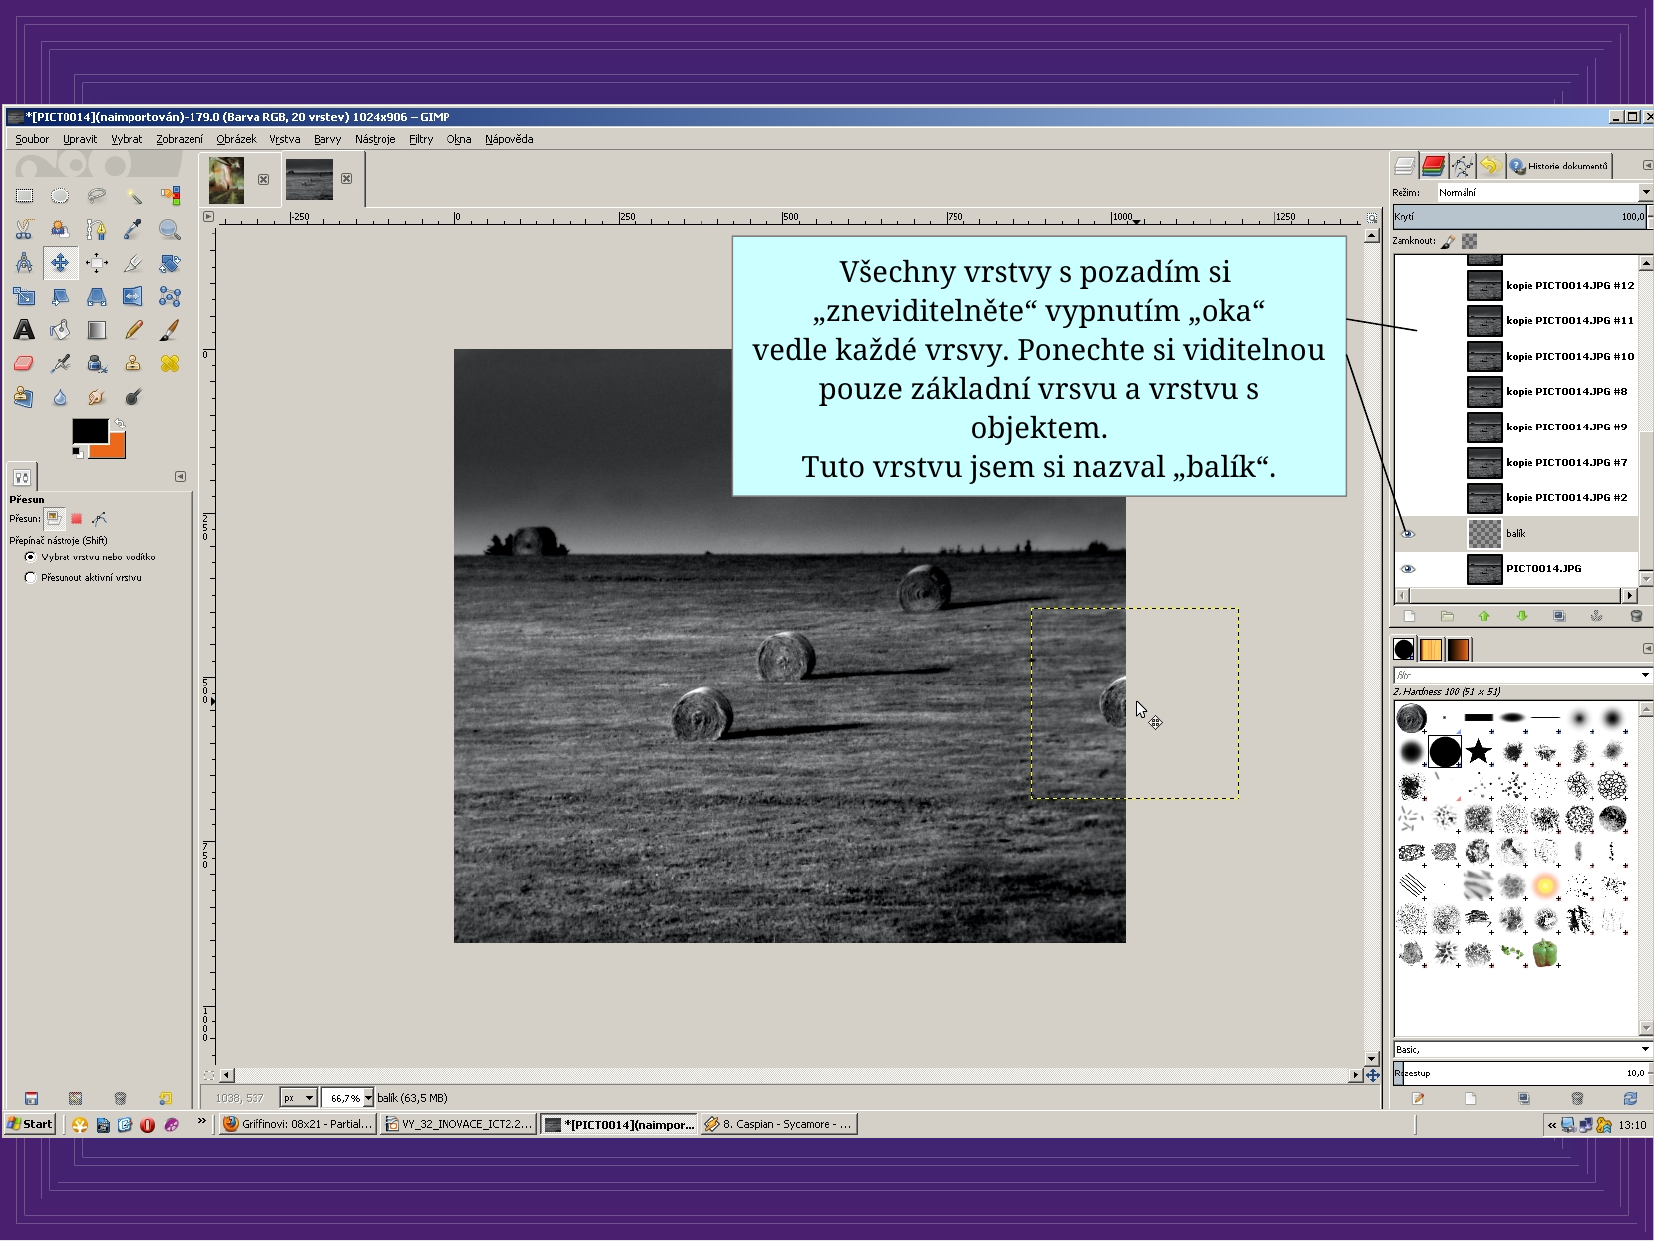

Všechny vrstvy s pozadím si
„zneviditelněte“ vypnutím „oka“
vedle každé vrsvy. Ponechte si viditelnou
pouze základní vrsvu a vrstvu s objektem.
Tuto vrstvu jsem si nazval „balík“.